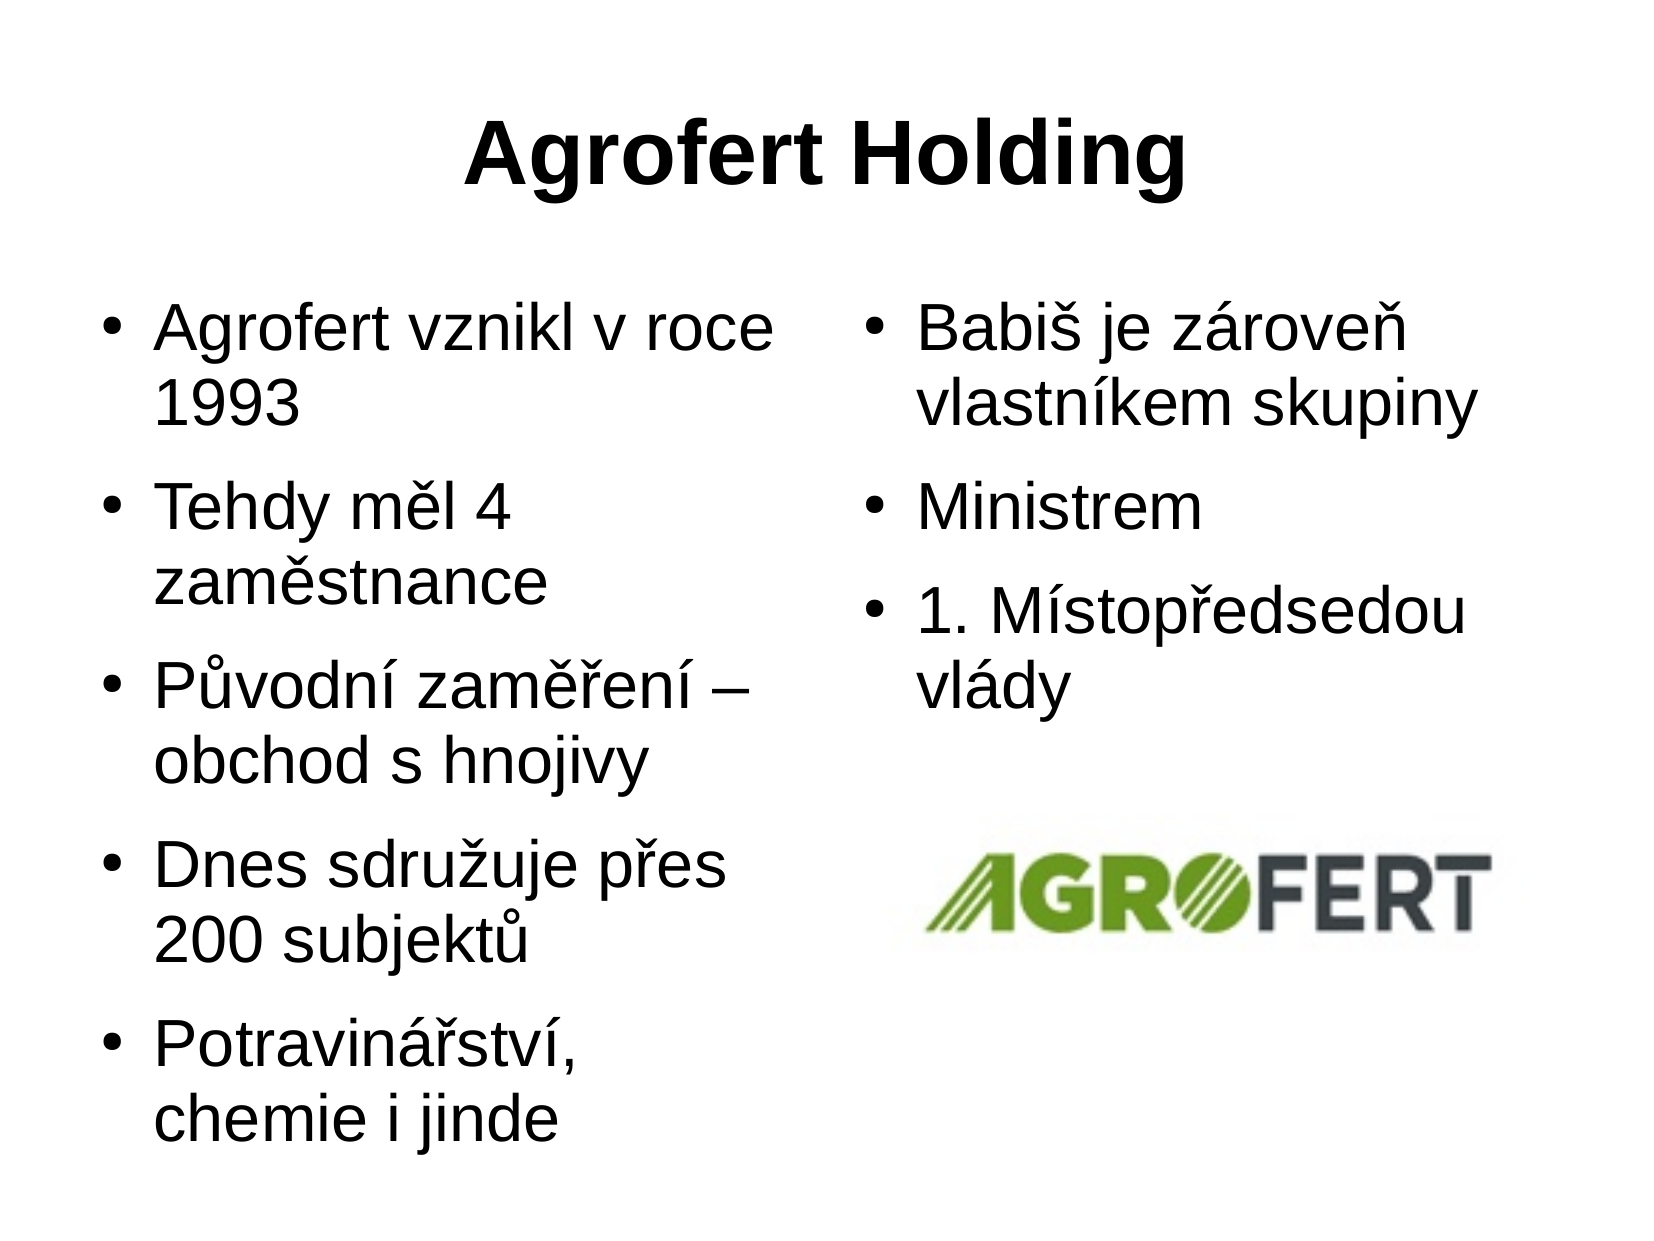

# Agrofert Holding
Agrofert vznikl v roce 1993
Tehdy měl 4 zaměstnance
Původní zaměření – obchod s hnojivy
Dnes sdružuje přes 200 subjektů
Potravinářství, chemie i jinde
Babiš je zároveň vlastníkem skupiny
Ministrem
1. Místopředsedou vlády